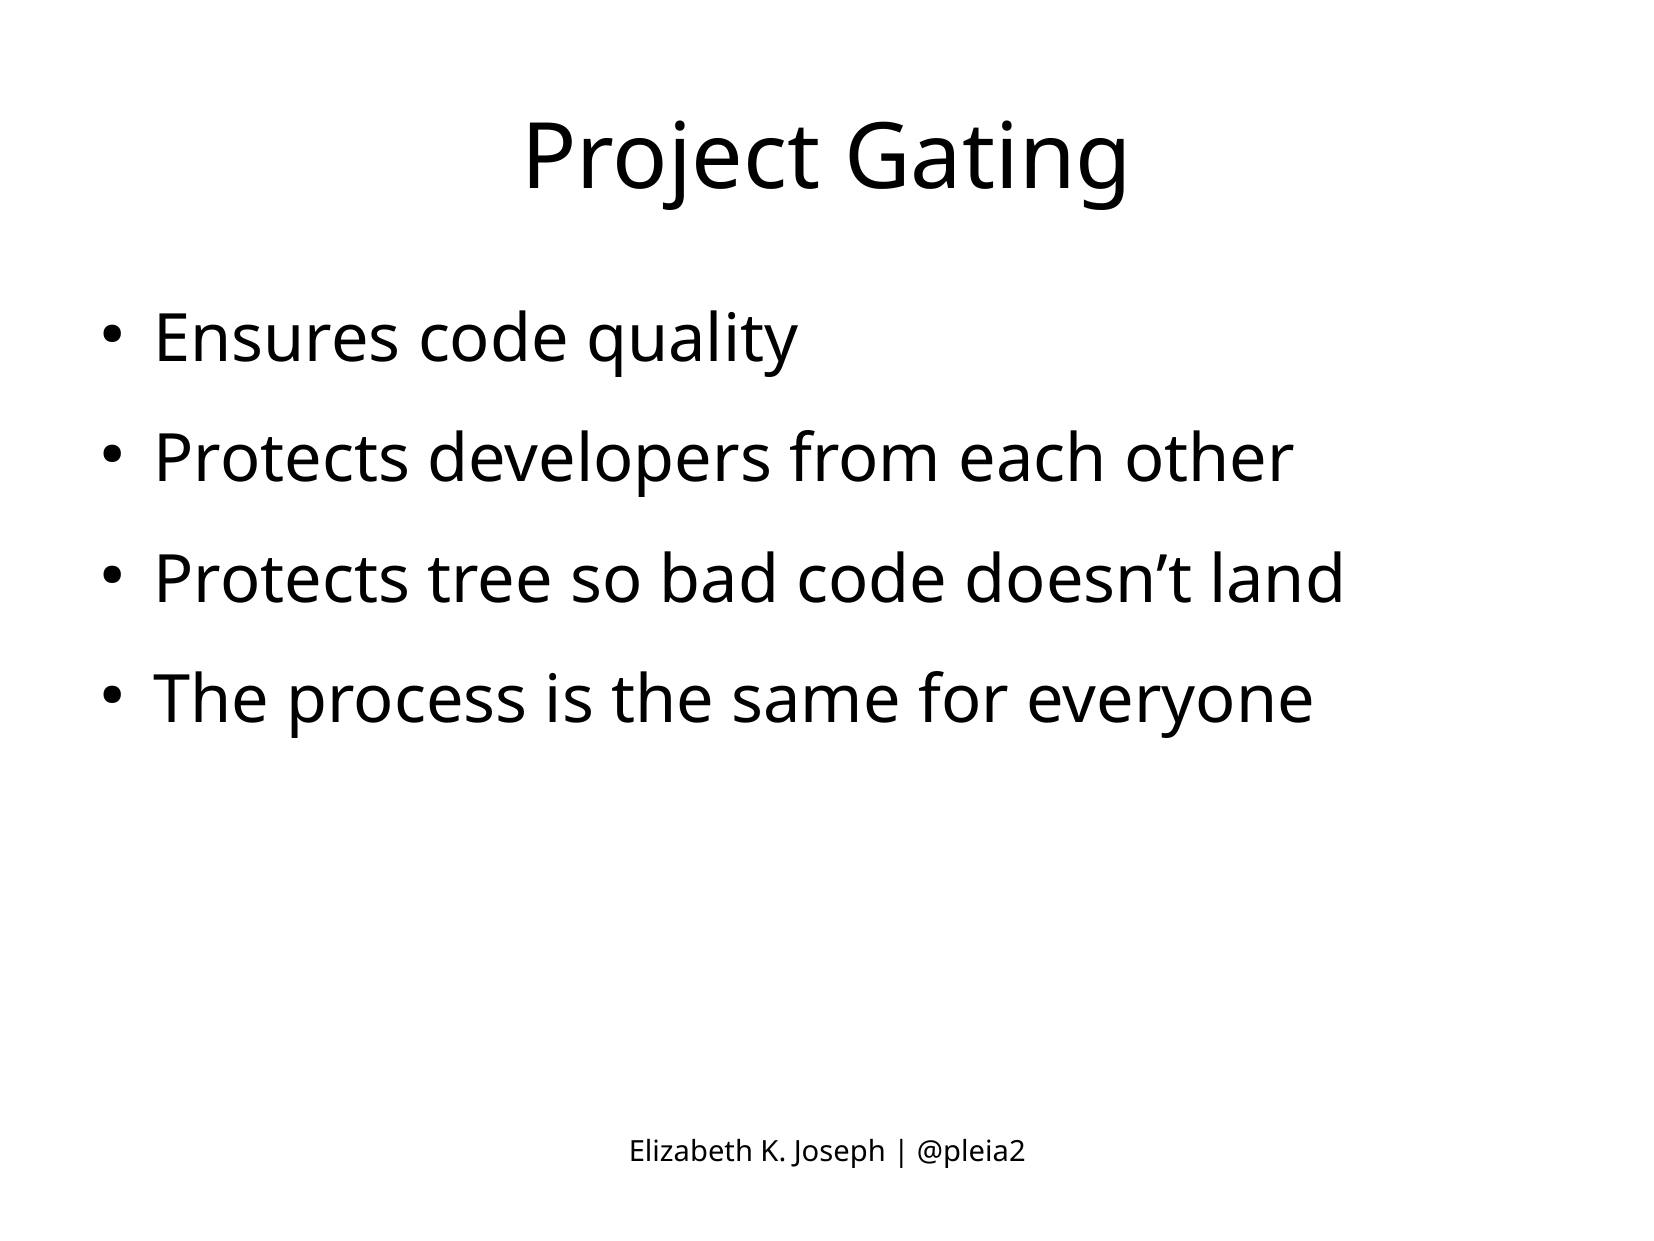

# Project Gating
Ensures code quality
Protects developers from each other
Protects tree so bad code doesn’t land
The process is the same for everyone
Elizabeth K. Joseph | @pleia2